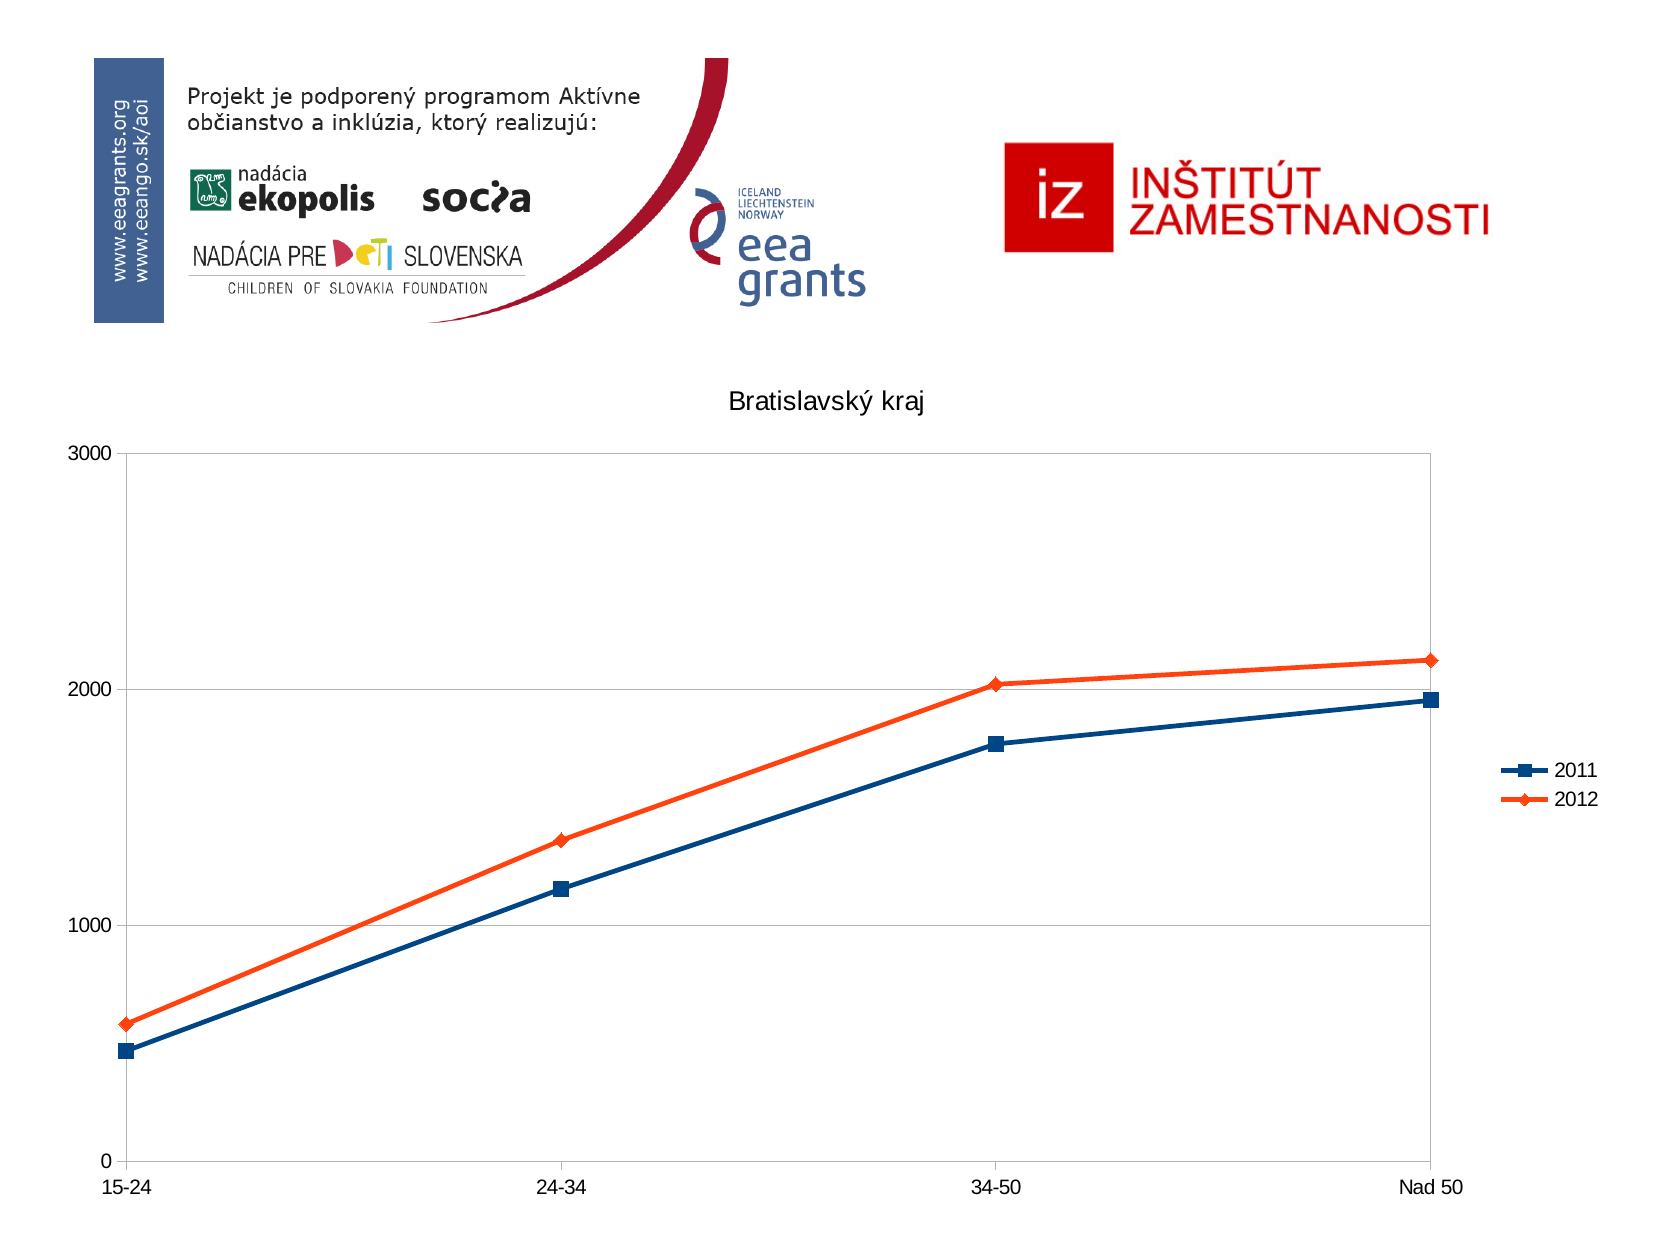

### Chart: Bratislavský kraj
| Category | 2011 | 2012 |
|---|---|---|
| 15-24 | 467.0 | 581.0 |
| 24-34 | 1154.0 | 1360.0 |
| 34-50 | 1769.0 | 2022.0 |
| Nad 50 | 1954.0 | 2125.0 |